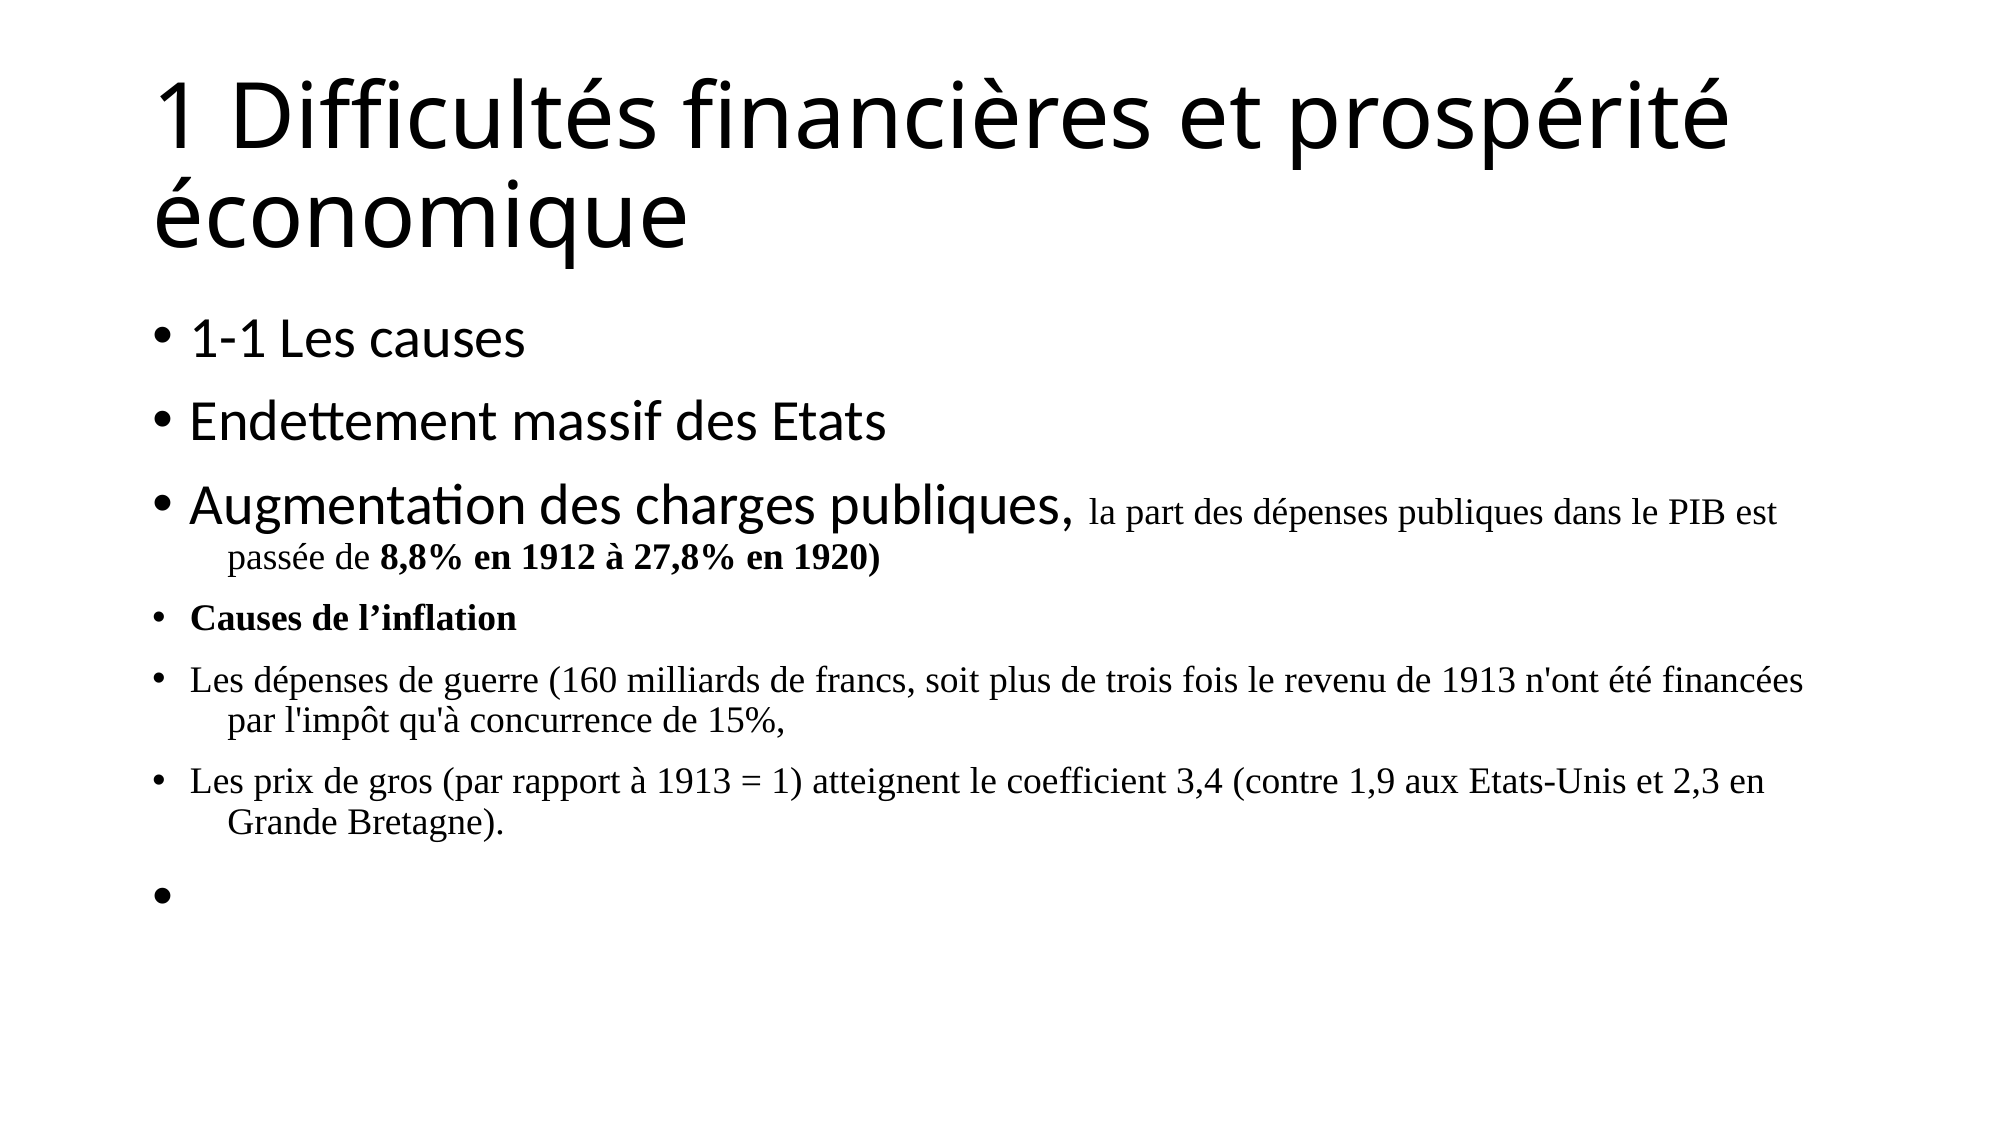

# 1 Difficultés financières et prospérité économique
1-1 Les causes
Endettement massif des Etats
Augmentation des charges publiques, la part des dépenses publiques dans le PIB est passée de 8,8% en 1912 à 27,8% en 1920)
Causes de l’inflation
Les dépenses de guerre (160 milliards de francs, soit plus de trois fois le revenu de 1913 n'ont été financées par l'impôt qu'à concurrence de 15%,
Les prix de gros (par rapport à 1913 = 1) atteignent le coefficient 3,4 (contre 1,9 aux Etats-Unis et 2,3 en Grande Bretagne).